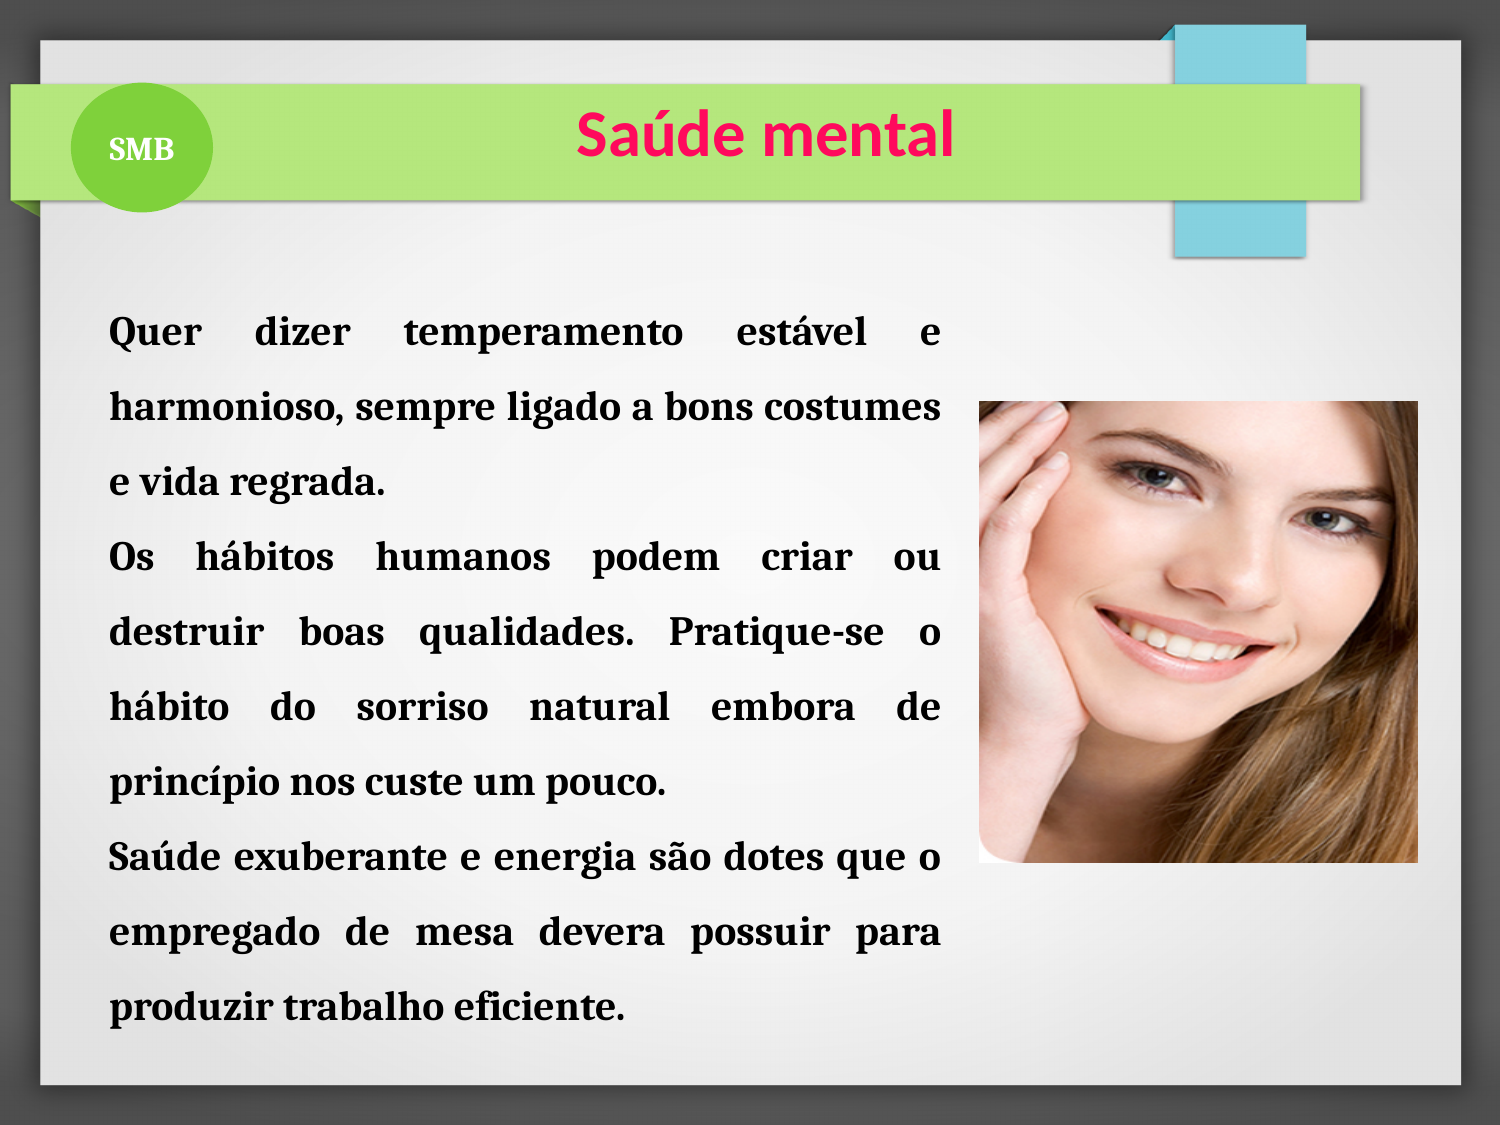

SMB
 Saúde mental
Quer dizer temperamento estável e harmonioso, sempre ligado a bons costumes e vida regrada.
Os hábitos humanos podem criar ou destruir boas qualidades. Pratique-se o hábito do sorriso natural embora de princípio nos custe um pouco.
Saúde exuberante e energia são dotes que o empregado de mesa devera possuir para produzir trabalho eficiente.